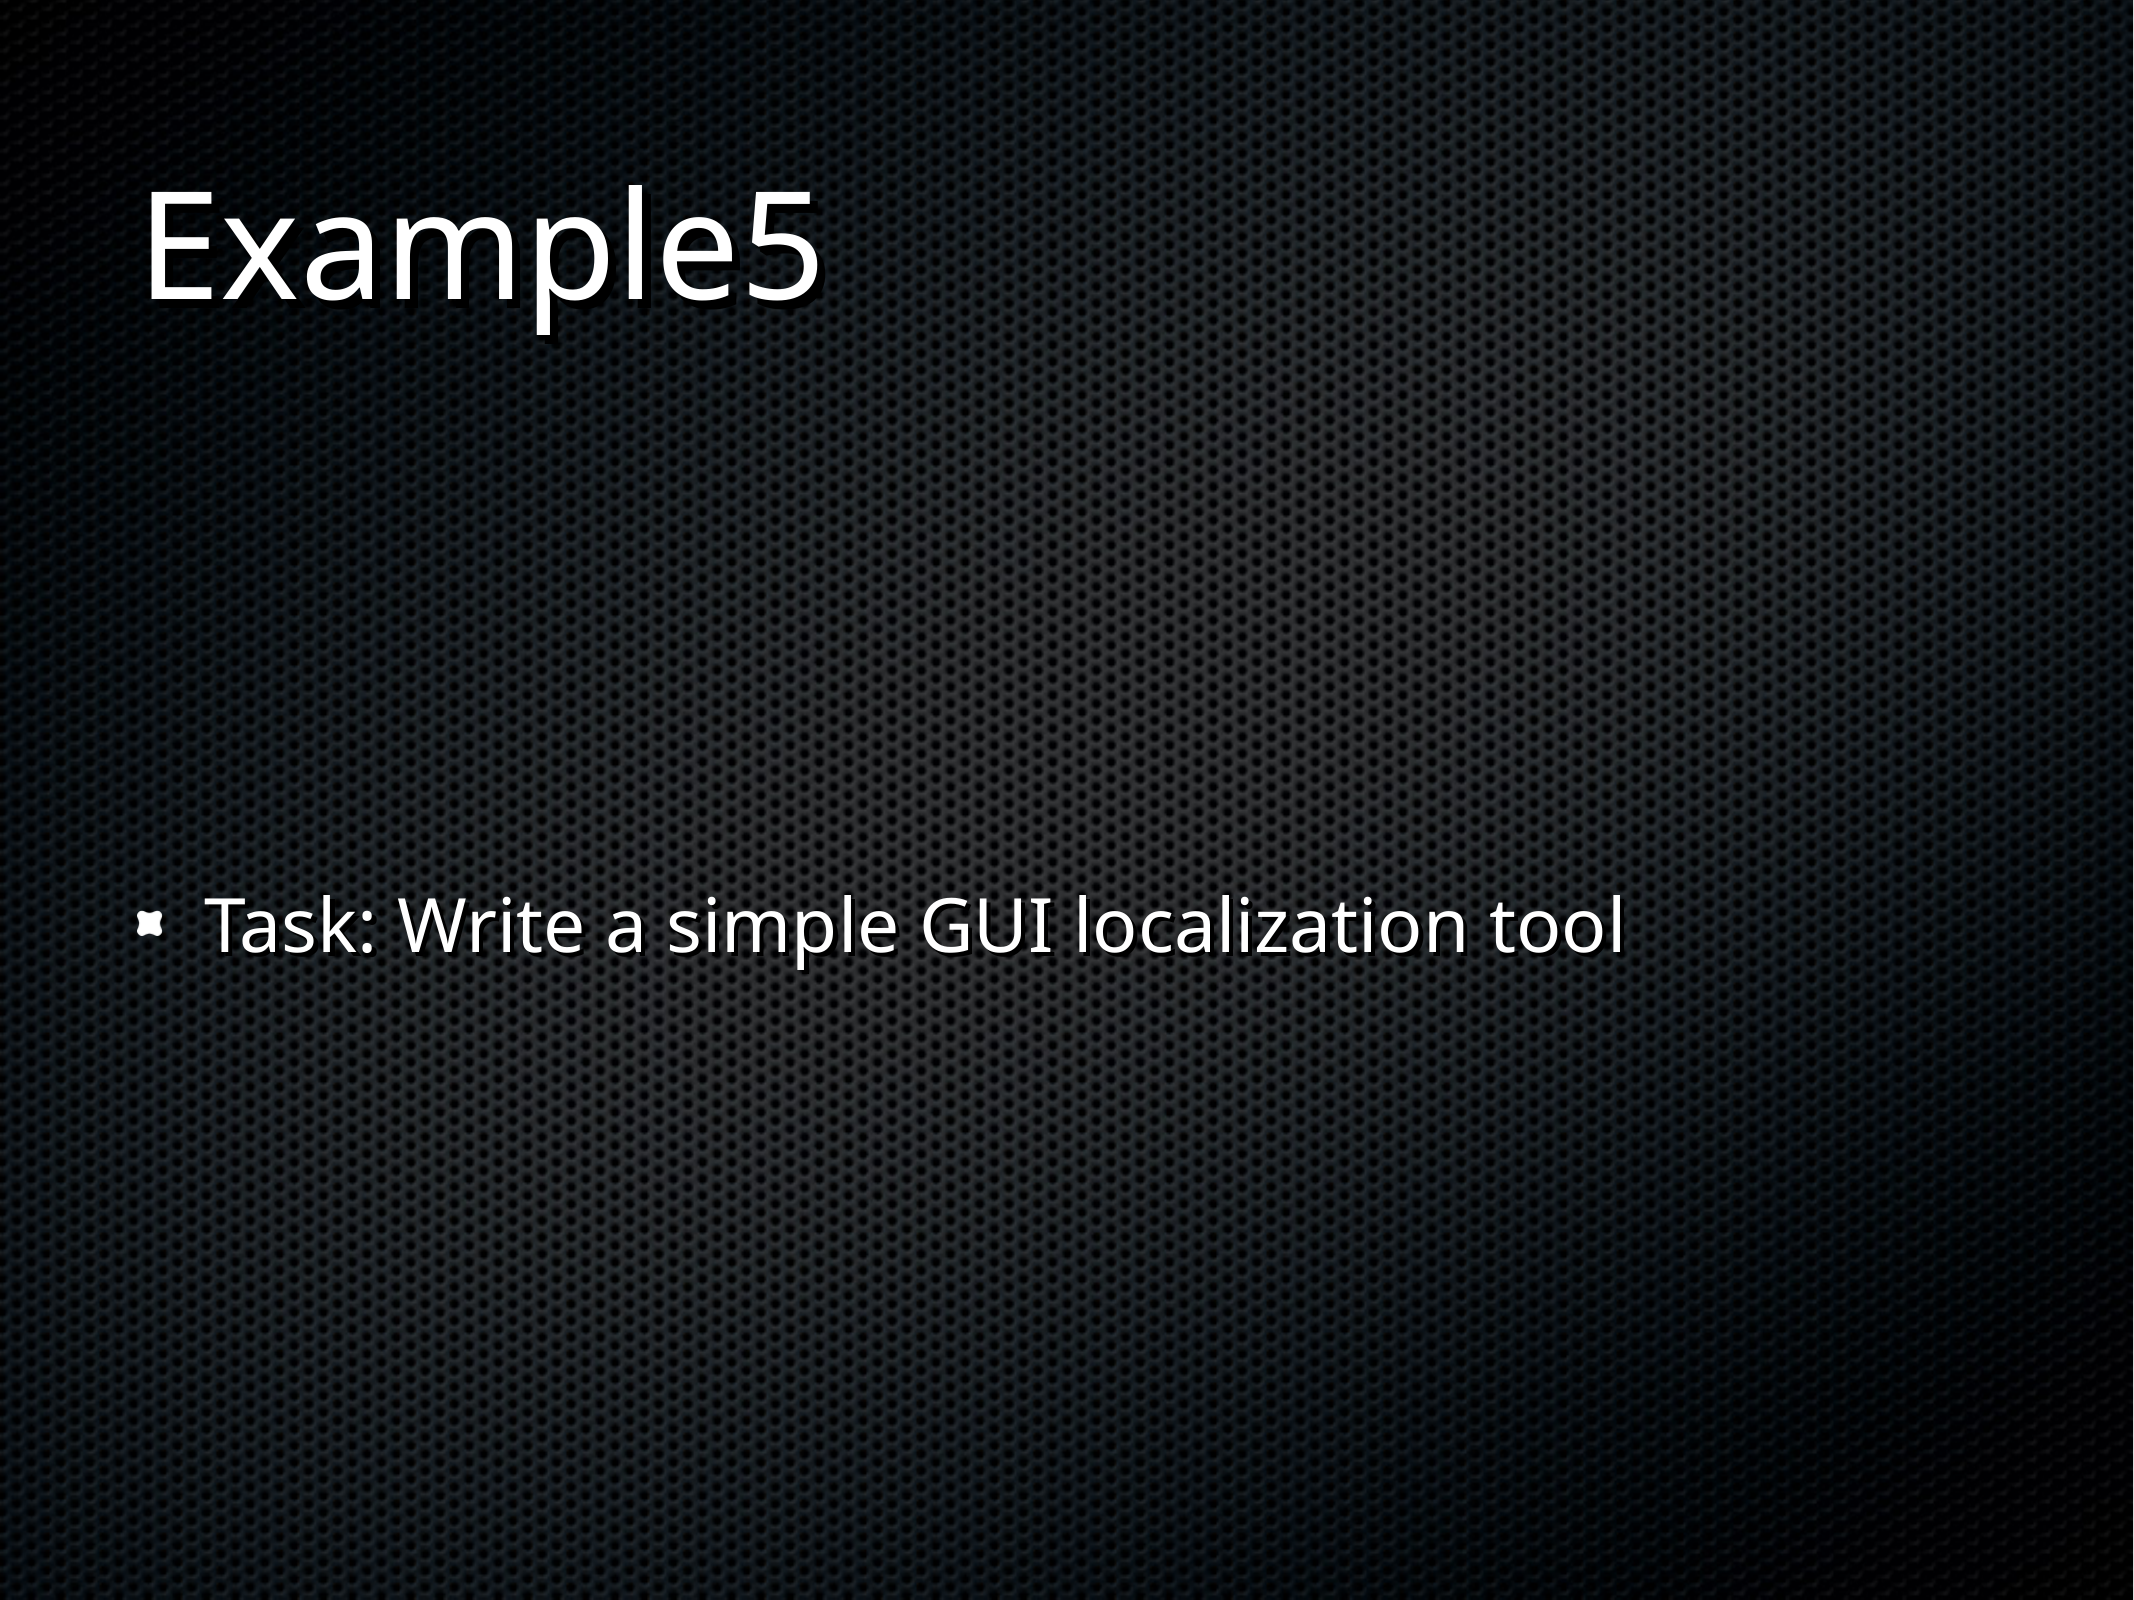

# Example5
Task: Write a simple GUI localization tool